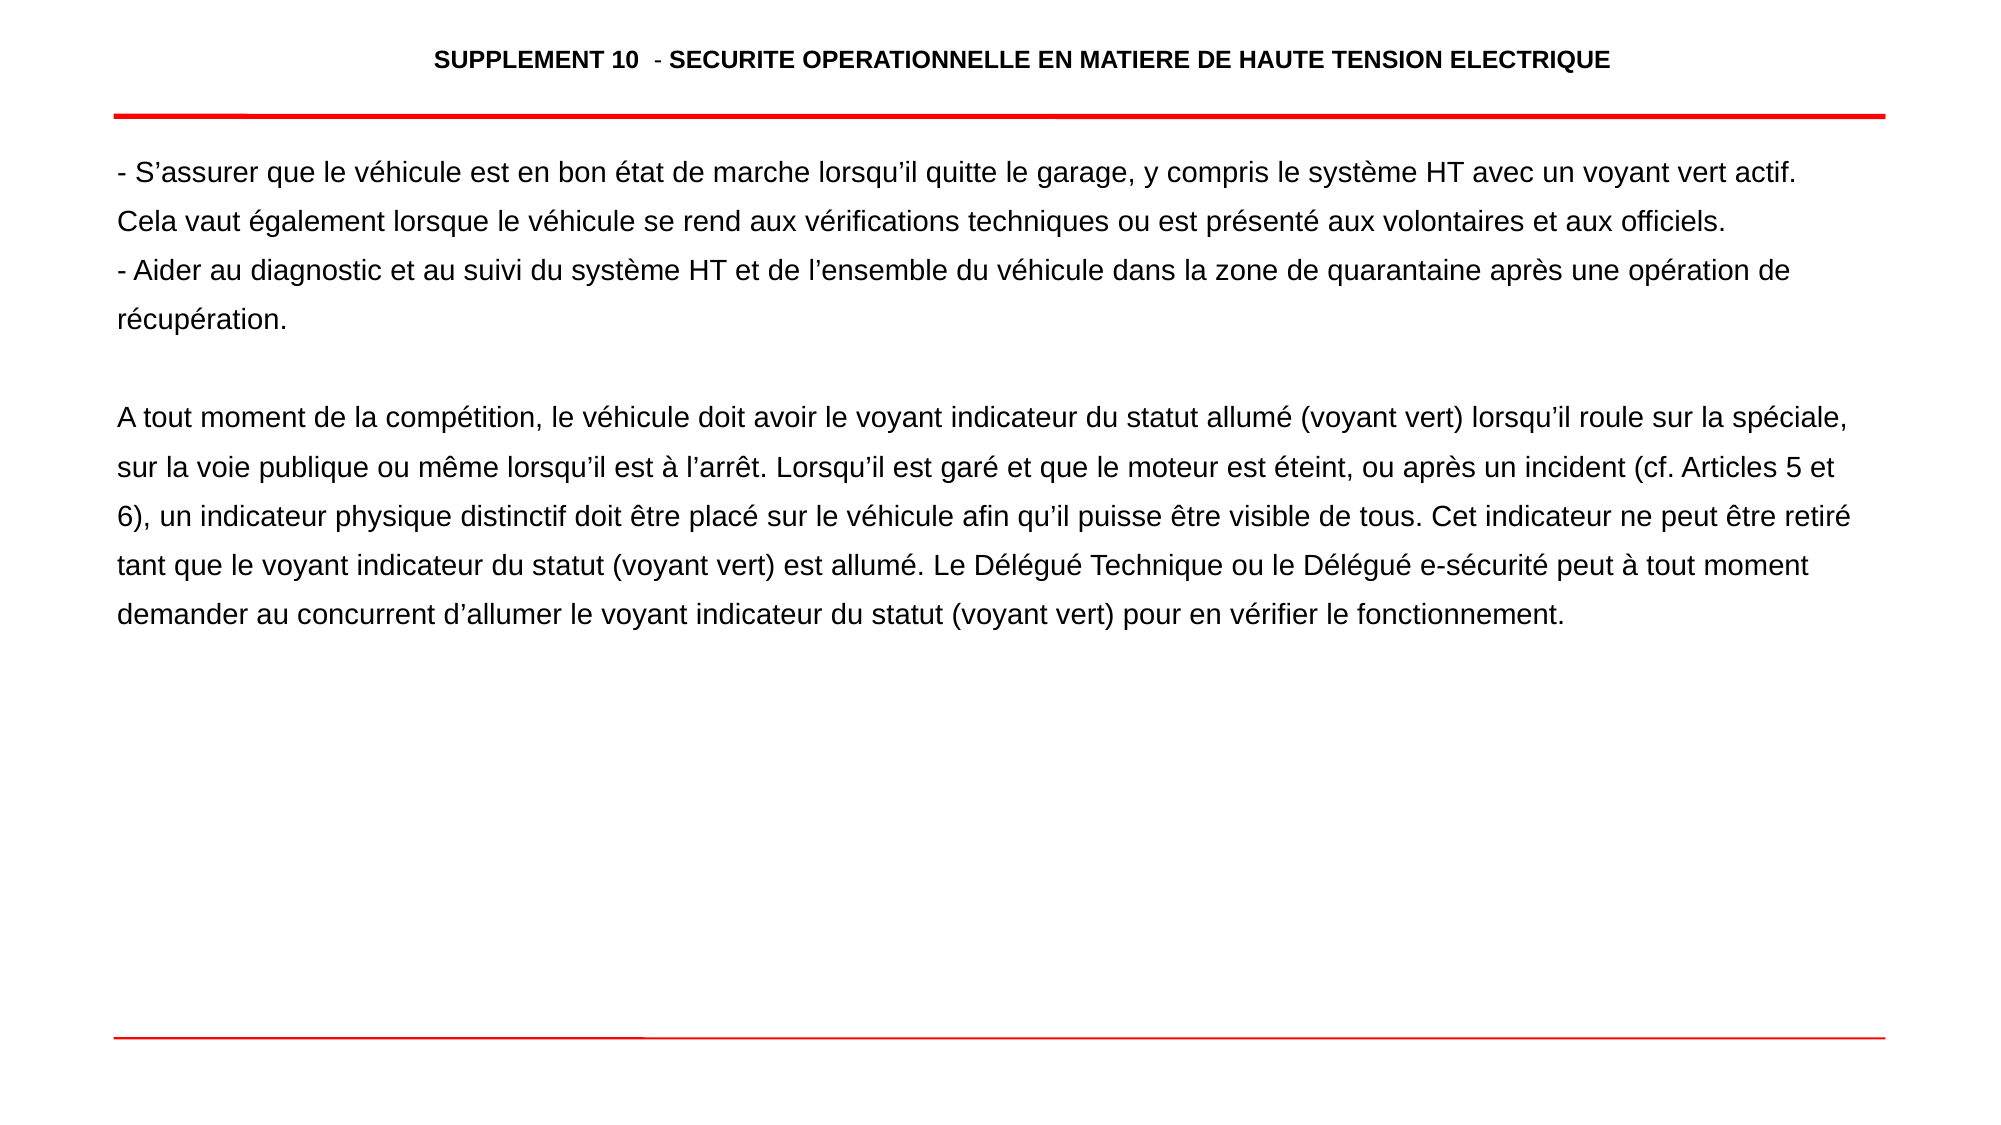

SUPPLEMENT 10 - SECURITE OPERATIONNELLE EN MATIERE DE HAUTE TENSION ELECTRIQUE
- S’assurer que le véhicule est en bon état de marche lorsqu’il quitte le garage, y compris le système HT avec un voyant vert actif. Cela vaut également lorsque le véhicule se rend aux vérifications techniques ou est présenté aux volontaires et aux officiels.
- Aider au diagnostic et au suivi du système HT et de l’ensemble du véhicule dans la zone de quarantaine après une opération de récupération.
A tout moment de la compétition, le véhicule doit avoir le voyant indicateur du statut allumé (voyant vert) lorsqu’il roule sur la spéciale, sur la voie publique ou même lorsqu’il est à l’arrêt. Lorsqu’il est garé et que le moteur est éteint, ou après un incident (cf. Articles 5 et 6), un indicateur physique distinctif doit être placé sur le véhicule afin qu’il puisse être visible de tous. Cet indicateur ne peut être retiré tant que le voyant indicateur du statut (voyant vert) est allumé. Le Délégué Technique ou le Délégué e-sécurité peut à tout moment demander au concurrent d’allumer le voyant indicateur du statut (voyant vert) pour en vérifier le fonctionnement.